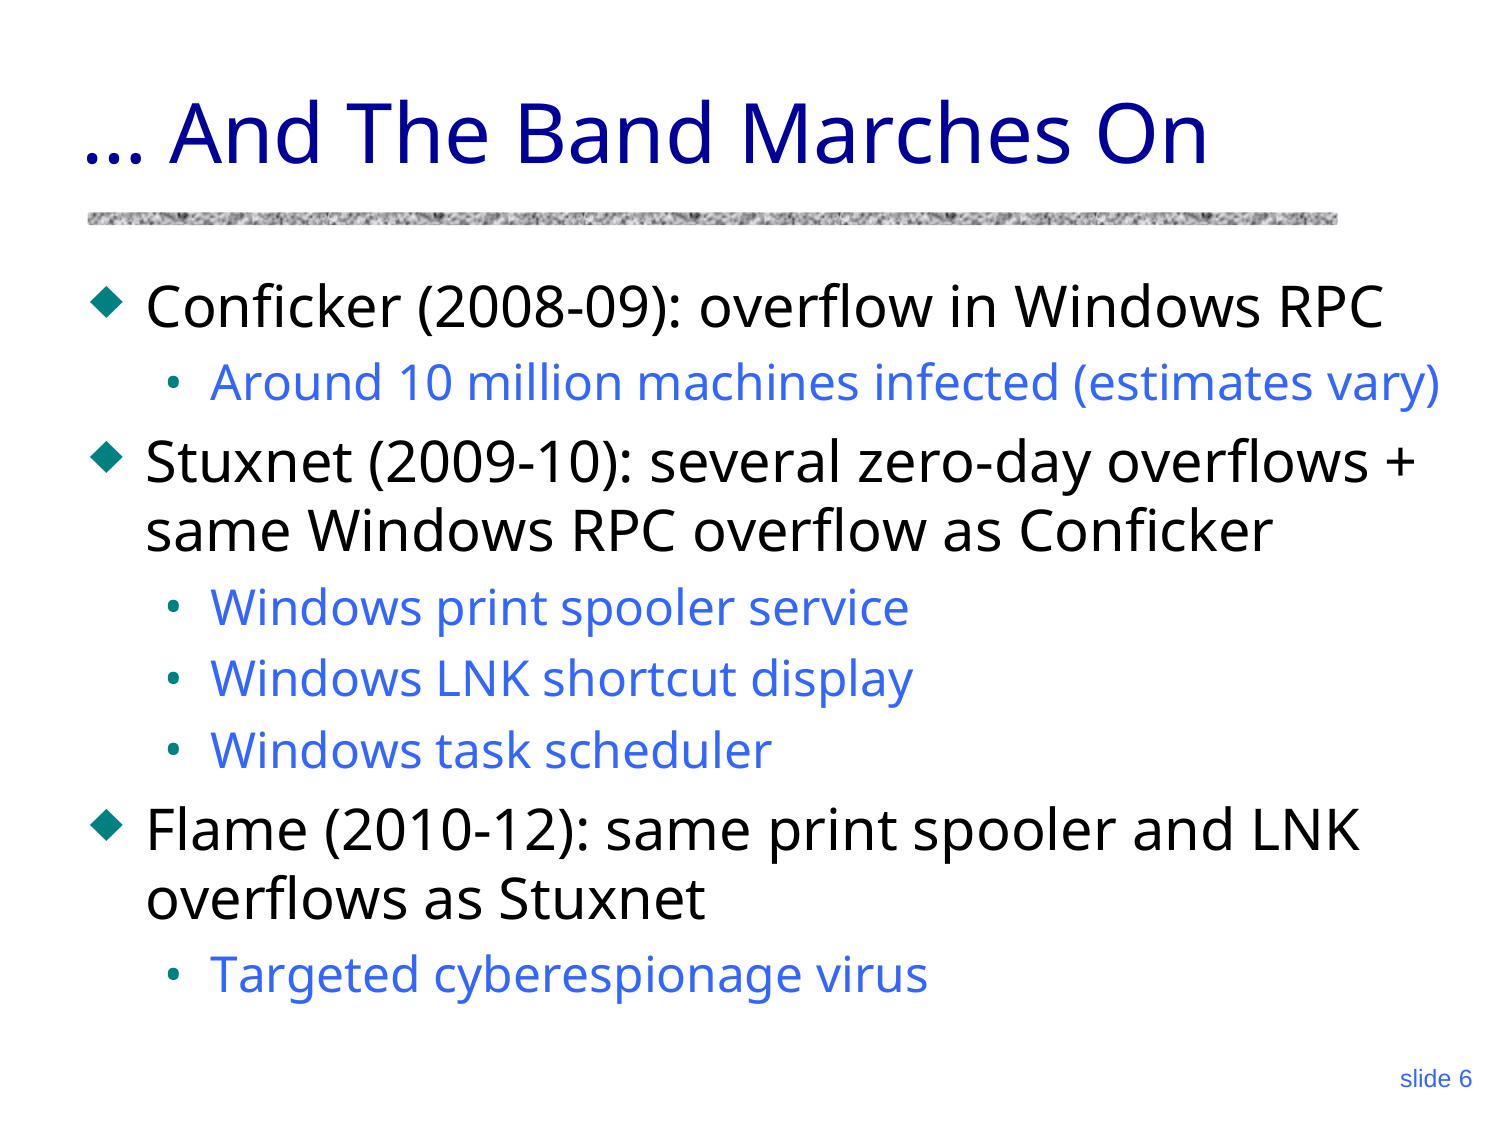

# … And The Band Marches On
Conficker (2008-09): overflow in Windows RPC
Around 10 million machines infected (estimates vary)
Stuxnet (2009-10): several zero-day overflows + same Windows RPC overflow as Conficker
Windows print spooler service
Windows LNK shortcut display
Windows task scheduler
Flame (2010-12): same print spooler and LNK overflows as Stuxnet
Targeted cyberespionage virus
slide 5